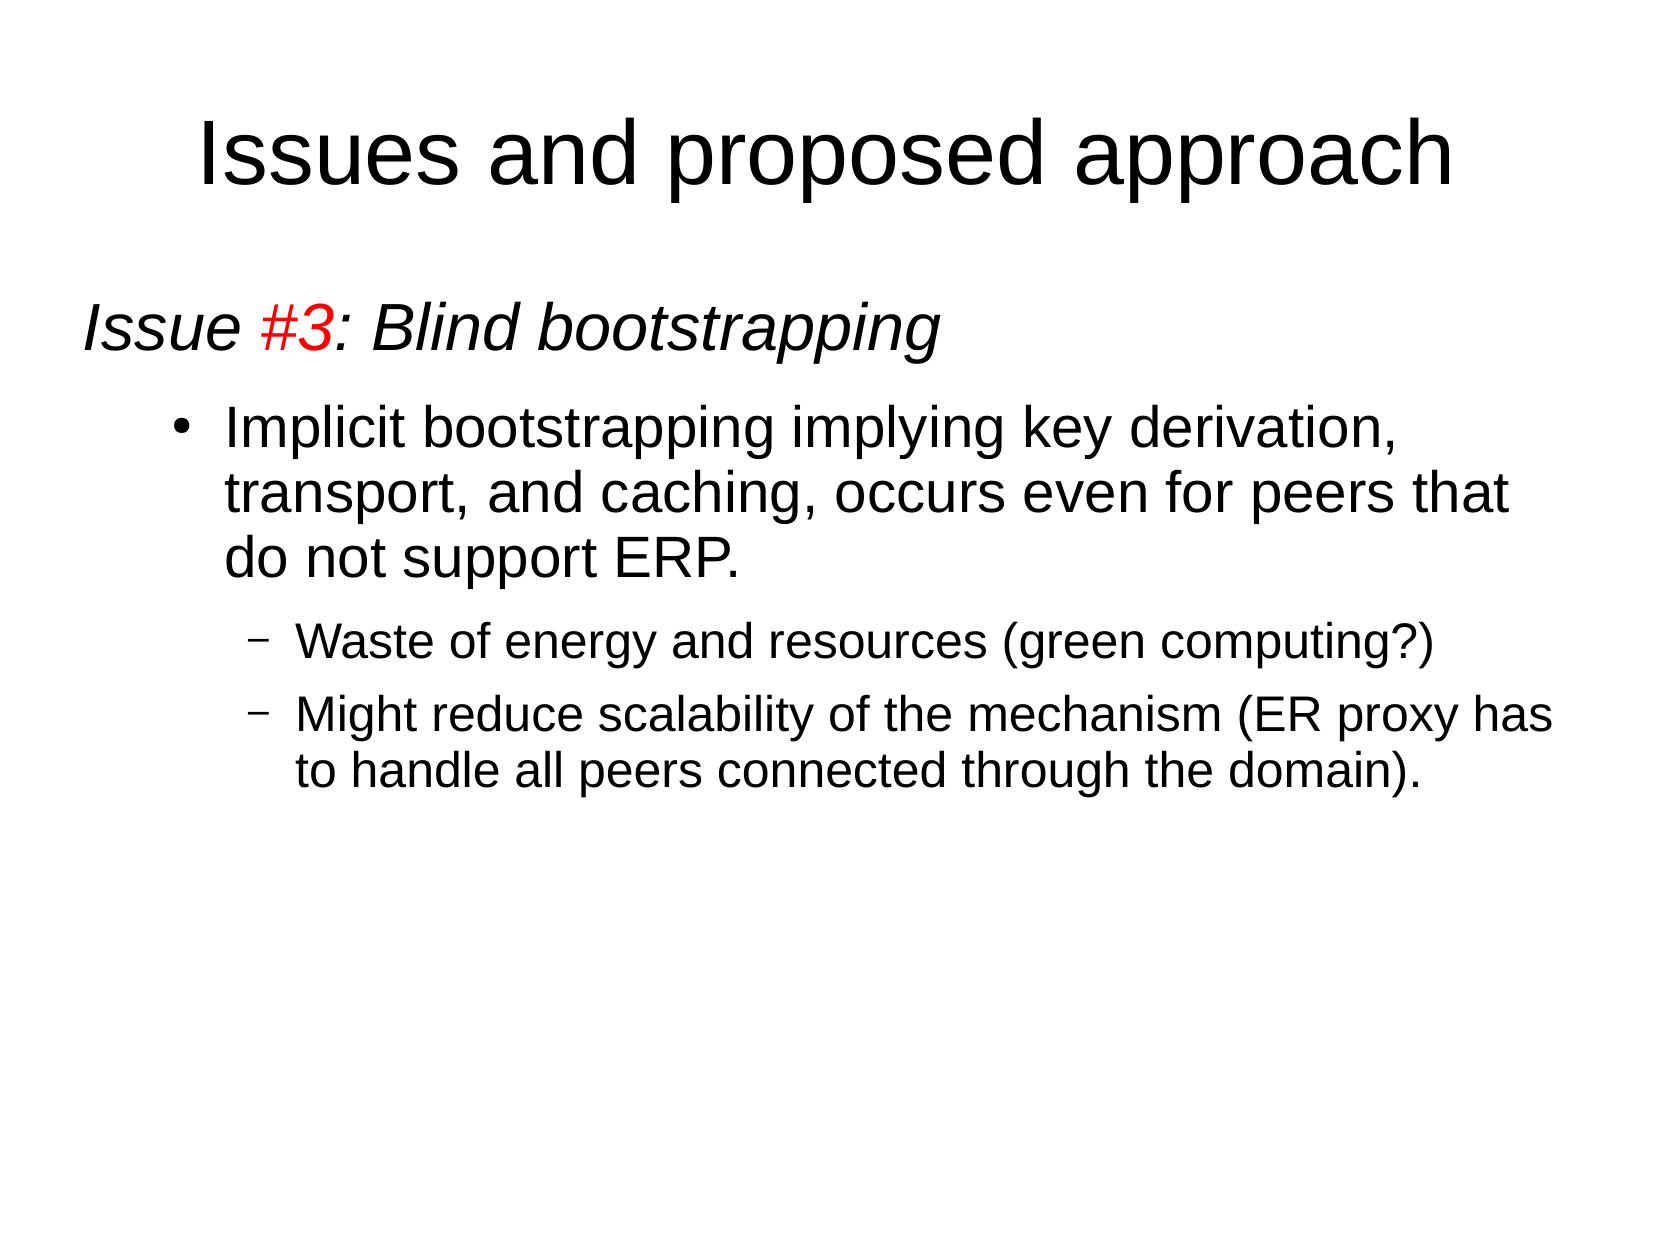

# Issues and proposed approach
Issue #3: Blind bootstrapping
Implicit bootstrapping implying key derivation, transport, and caching, occurs even for peers that do not support ERP.
Waste of energy and resources (green computing?)
Might reduce scalability of the mechanism (ER proxy has to handle all peers connected through the domain).